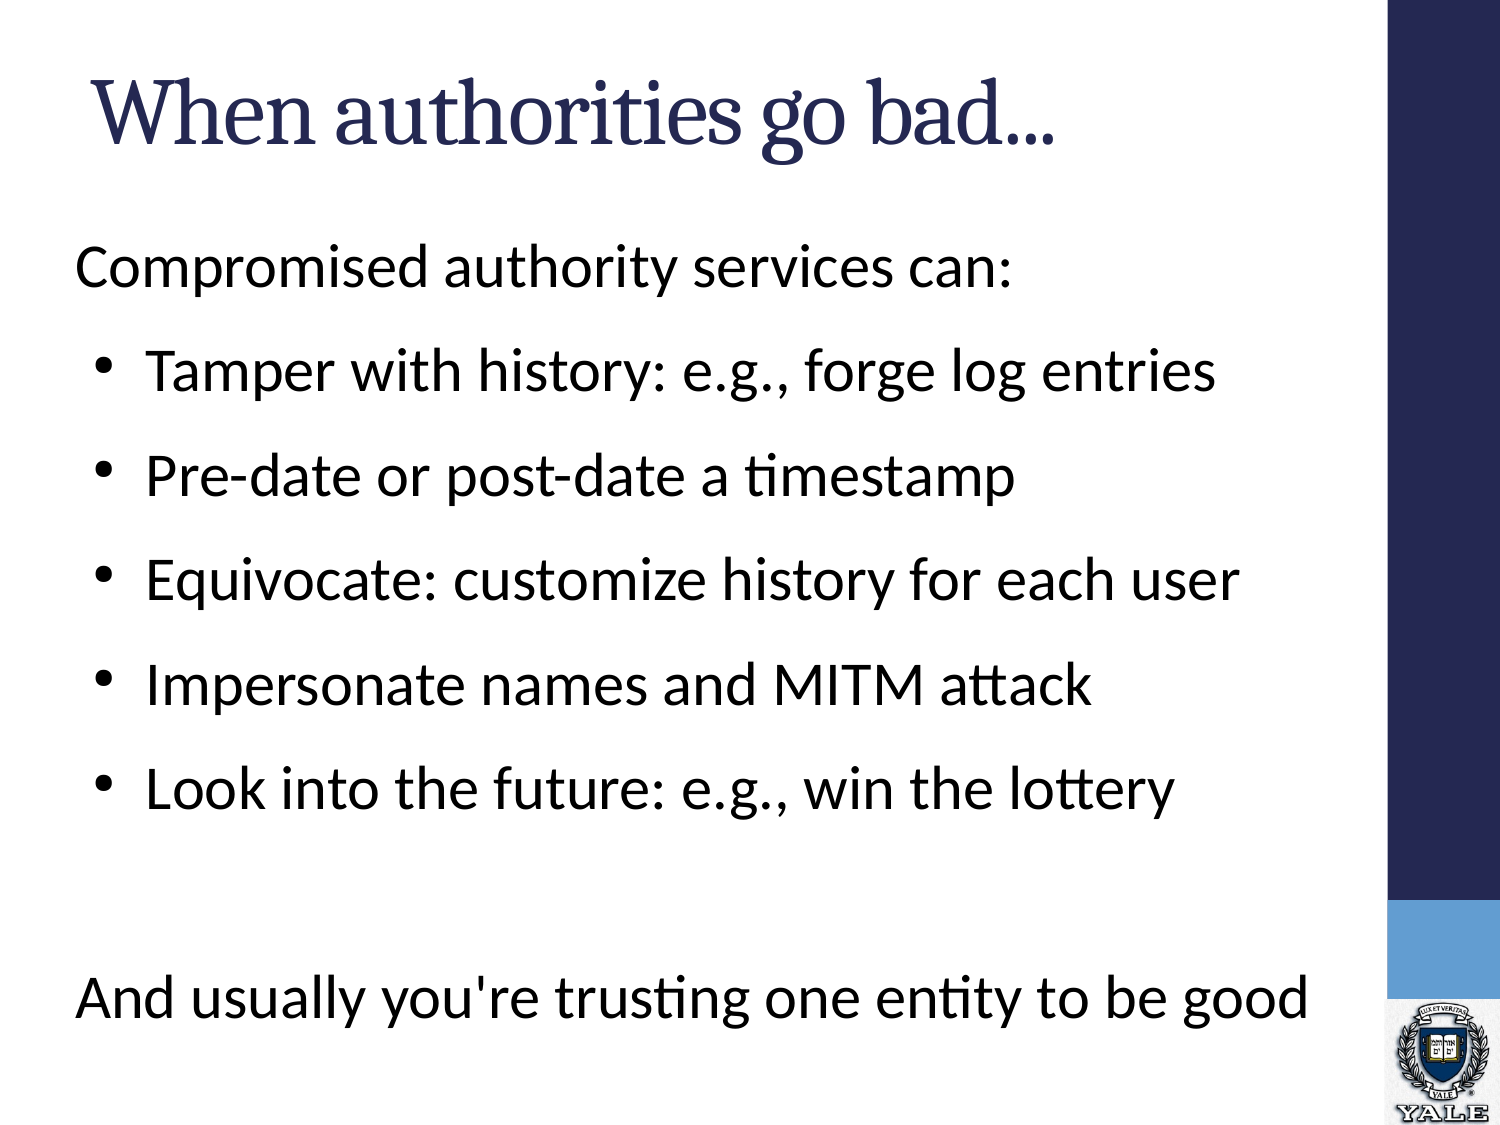

# When authorities go bad...
Compromised authority services can:
Tamper with history: e.g., forge log entries
Pre-date or post-date a timestamp
Equivocate: customize history for each user
Impersonate names and MITM attack
Look into the future: e.g., win the lottery
And usually you're trusting one entity to be good